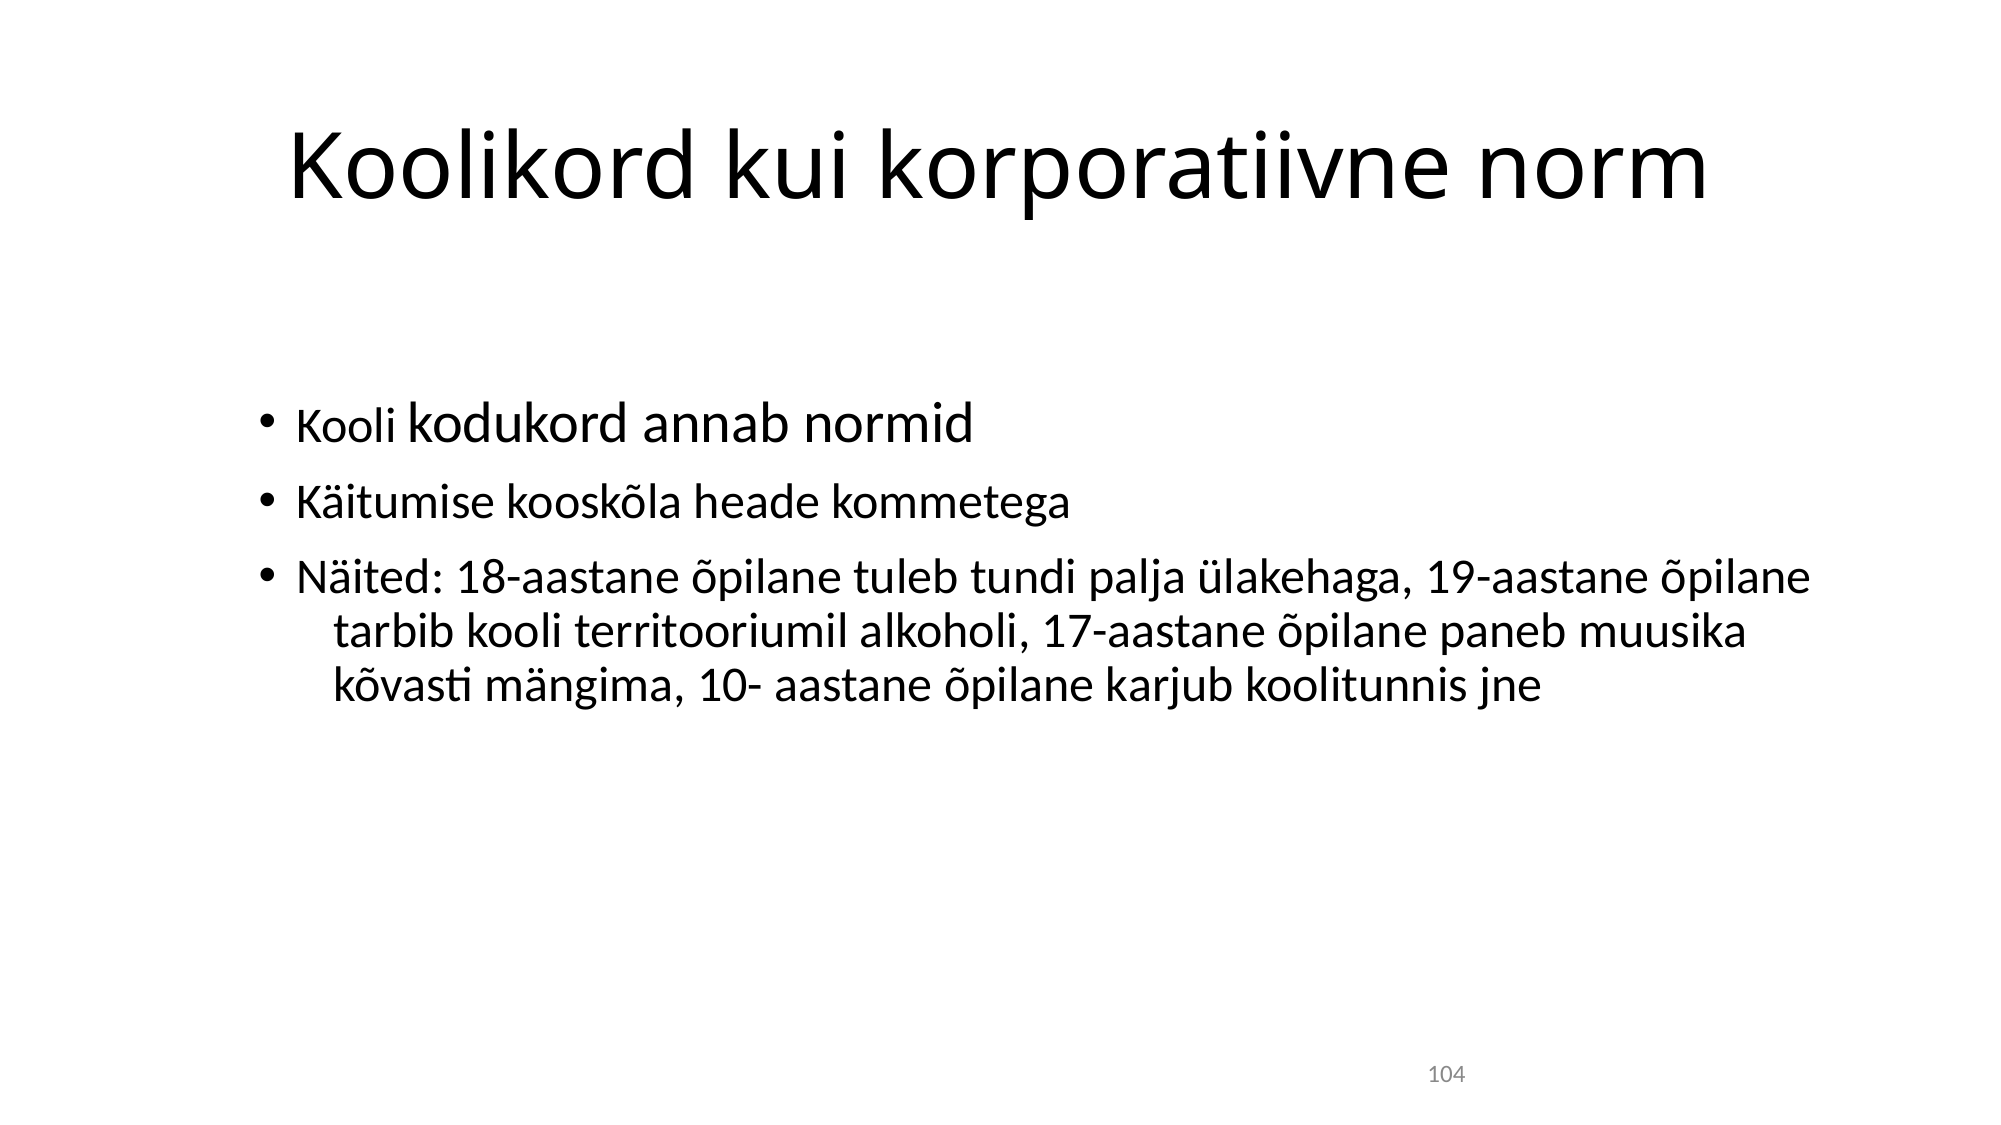

# Koolikord kui korporatiivne norm
Kooli kodukord annab normid
Käitumise kooskõla heade kommetega
Näited: 18-aastane õpilane tuleb tundi palja ülakehaga, 19-aastane õpilane tarbib kooli territooriumil alkoholi, 17-aastane õpilane paneb muusika kõvasti mängima, 10- aastane õpilane karjub koolitunnis jne
104